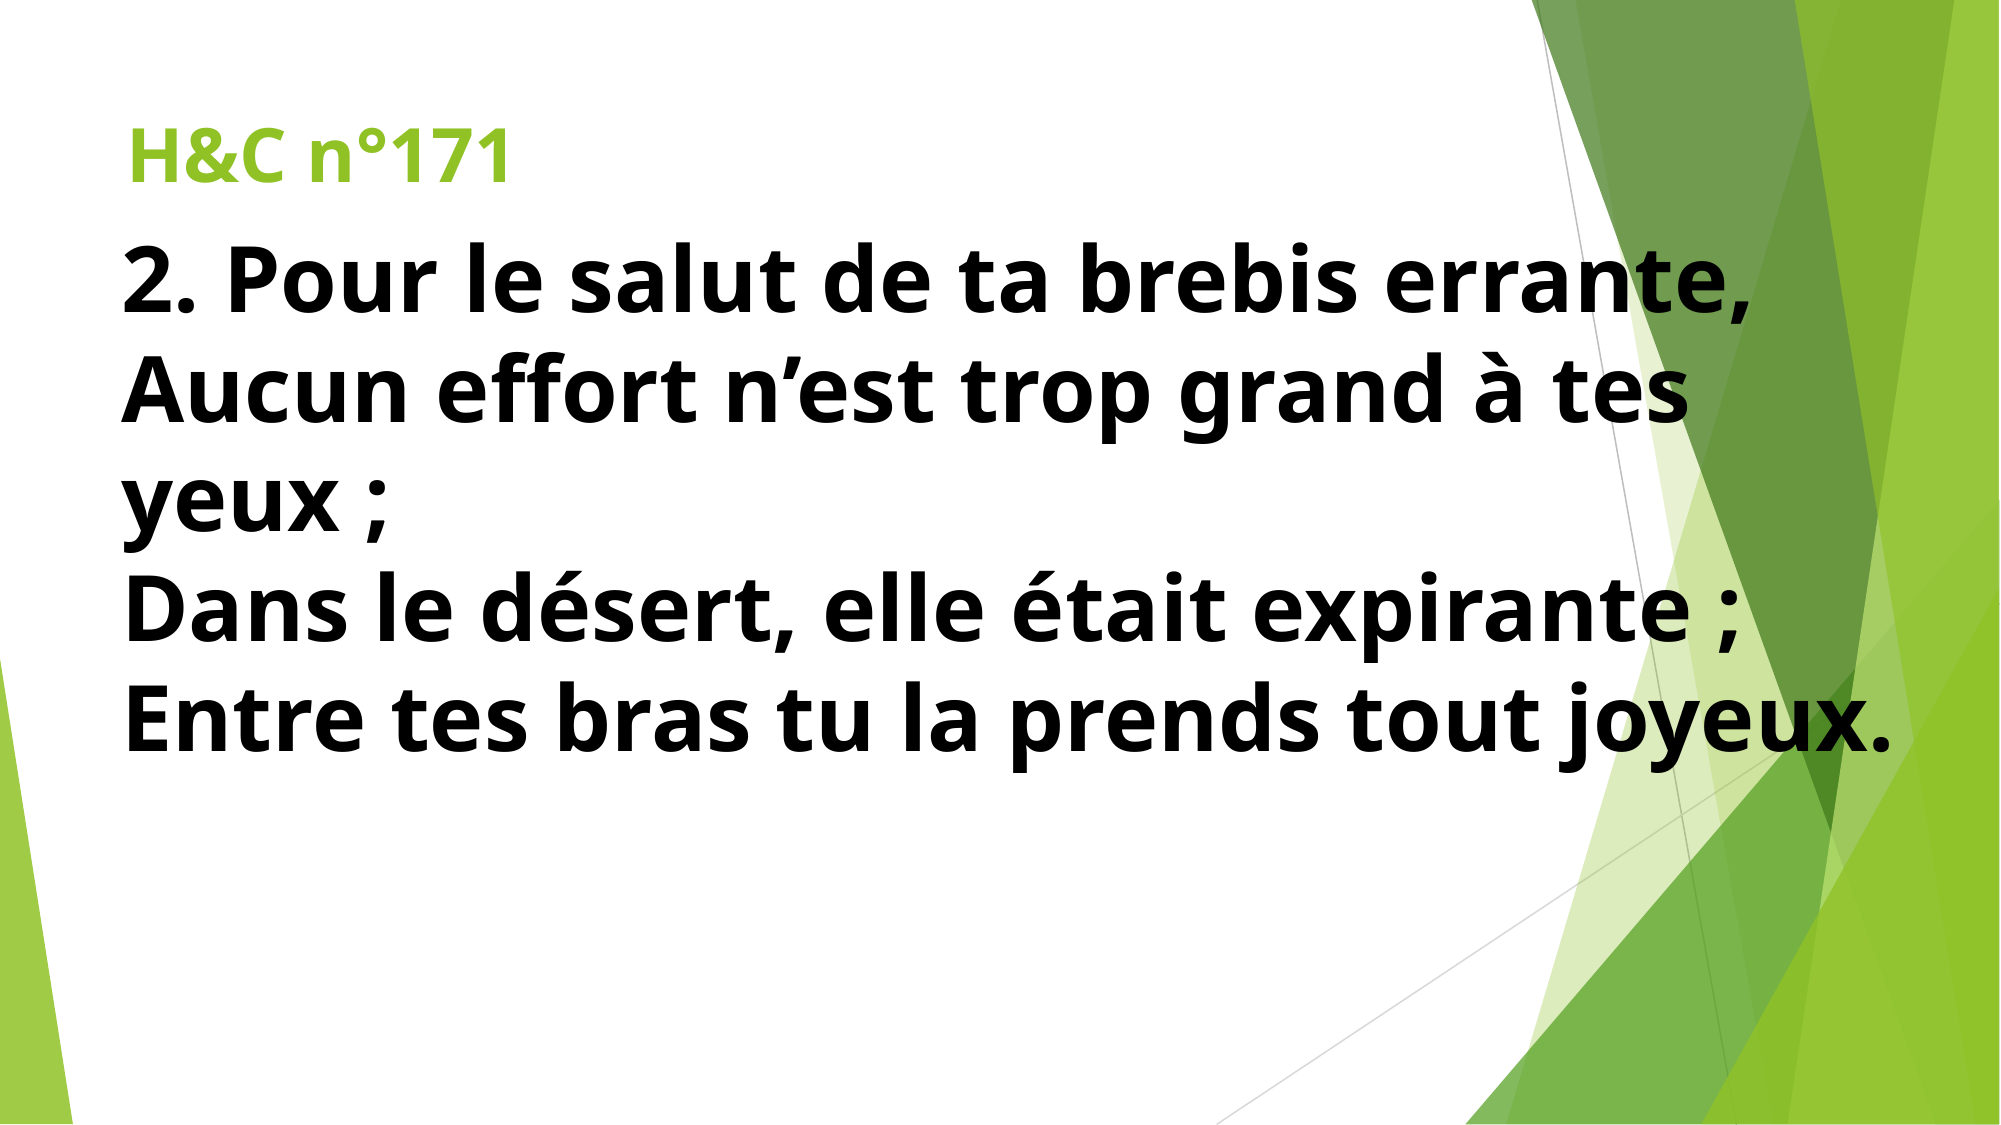

H&C n°171
2. Pour le salut de ta brebis errante,
Aucun effort n’est trop grand à tes yeux ;
Dans le désert, elle était expirante ;
Entre tes bras tu la prends tout joyeux.